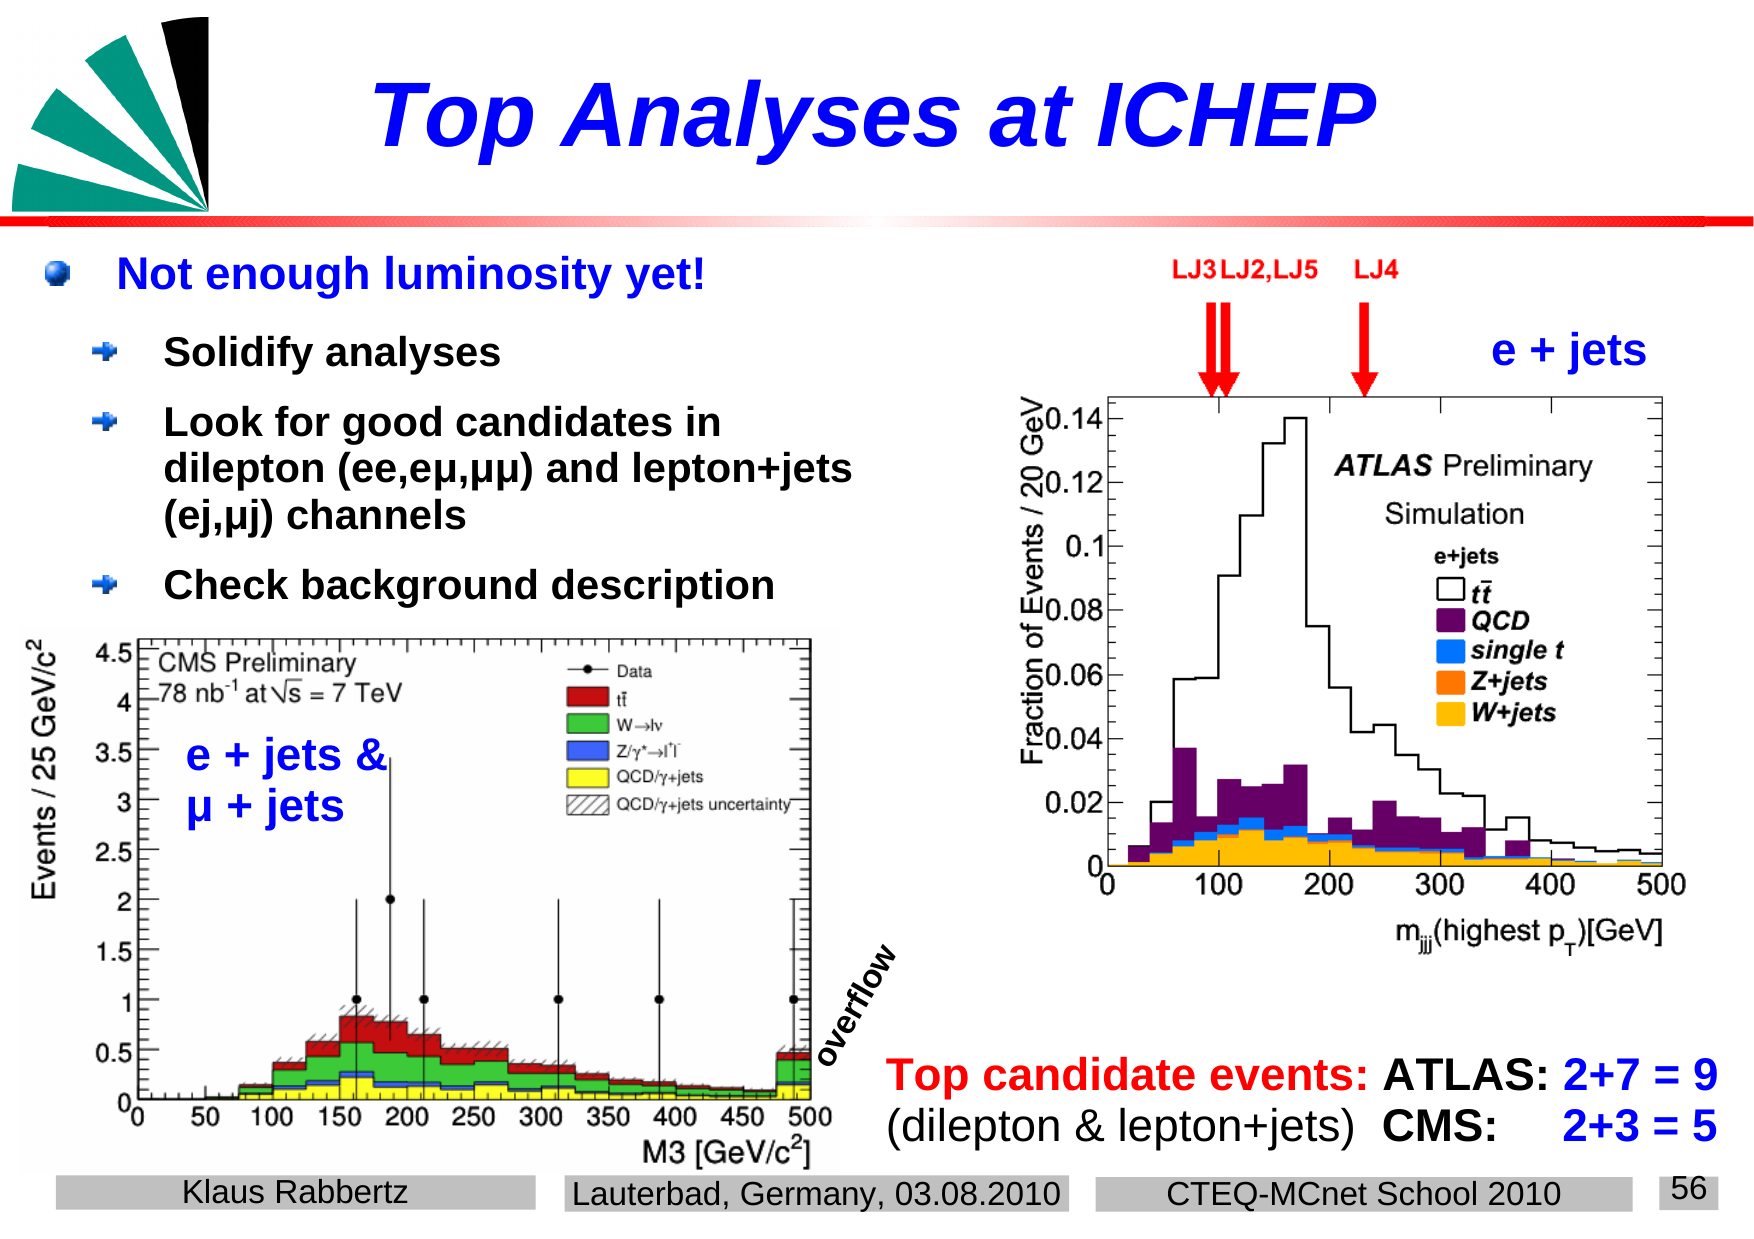

# Top Analyses at ICHEP
Not enough luminosity yet!
Solidify analyses
Look for good candidates in dilepton (ee,eμ,μμ) and lepton+jets (ej,μj) channels
Check background description
e + jets
e + jets &
μ + jets
overflow
Top candidate events: ATLAS: 2+7 = 9
(dilepton & lepton+jets) CMS: 2+3 = 5